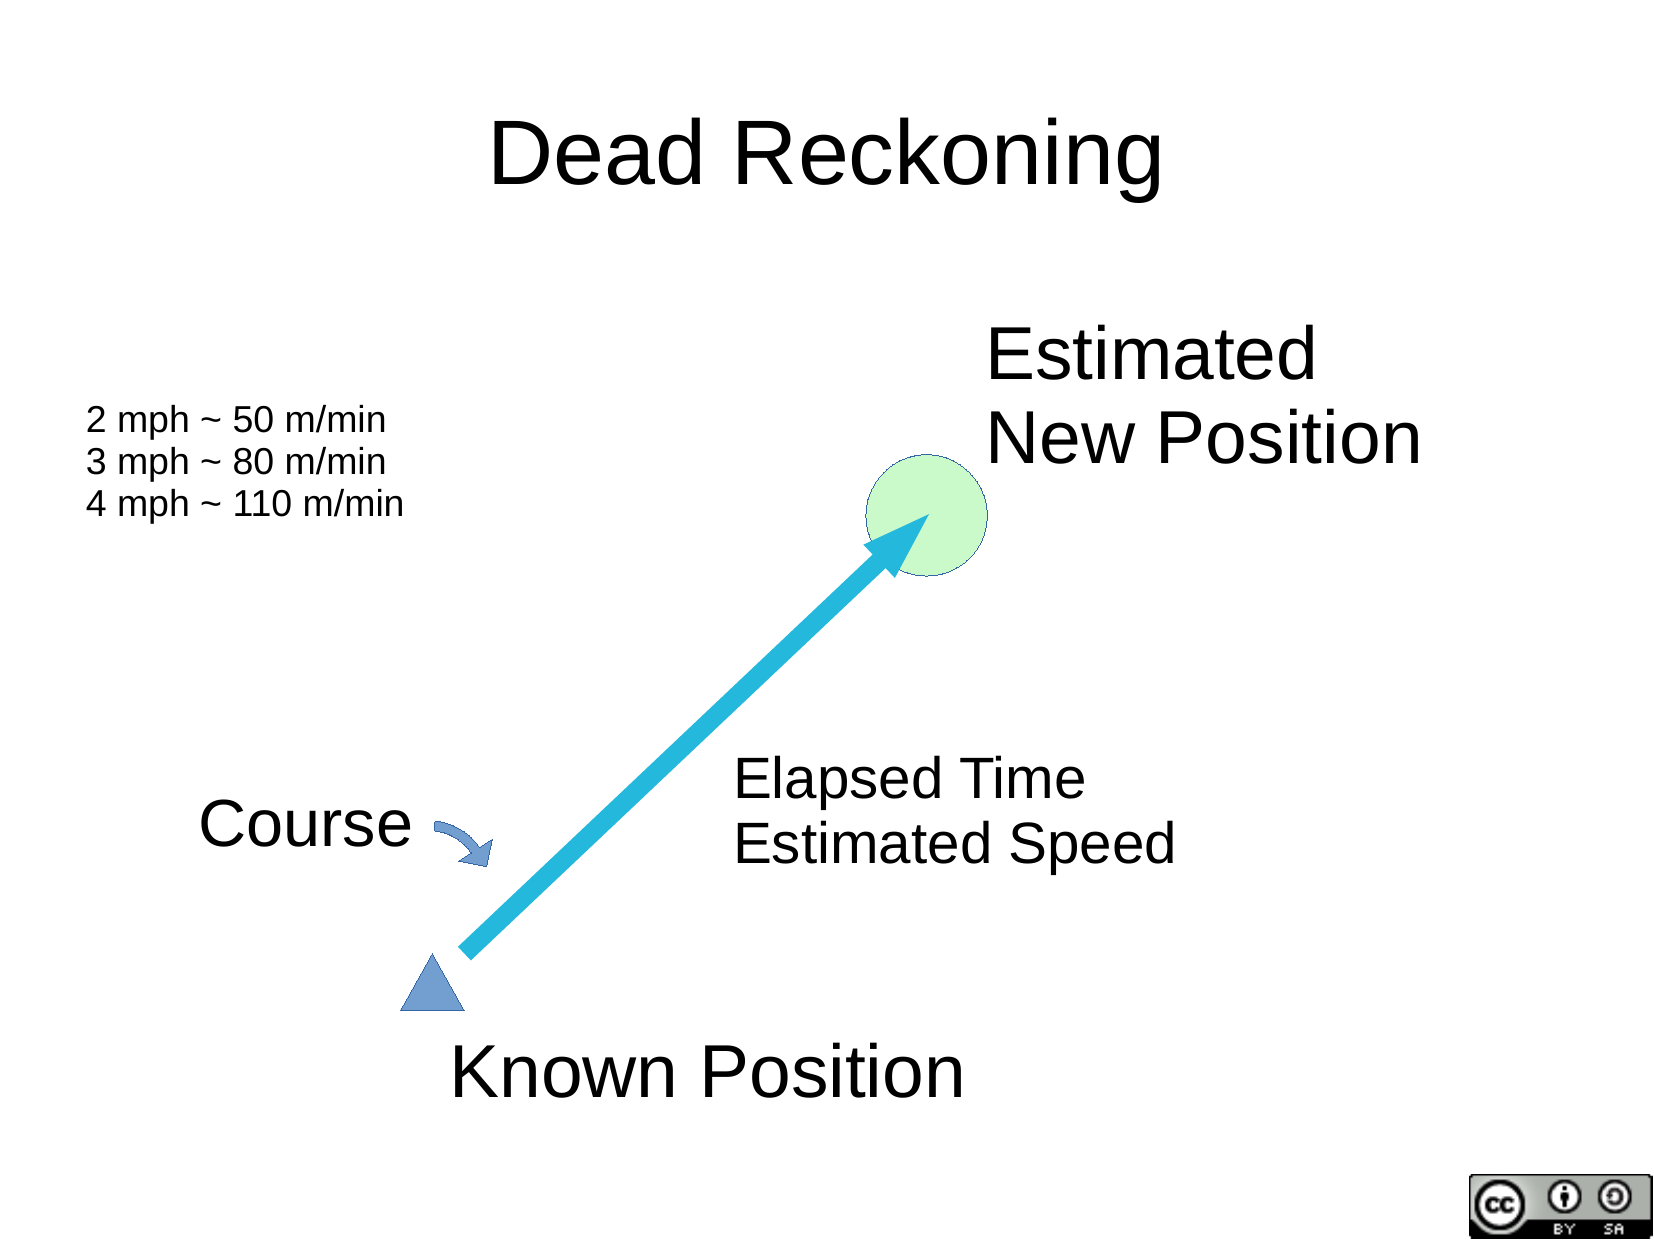

# Dead Reckoning
Estimated
New Position
2 mph ~ 50 m/min
3 mph ~ 80 m/min
4 mph ~ 110 m/min
Elapsed Time
Estimated Speed
Course
Known Position